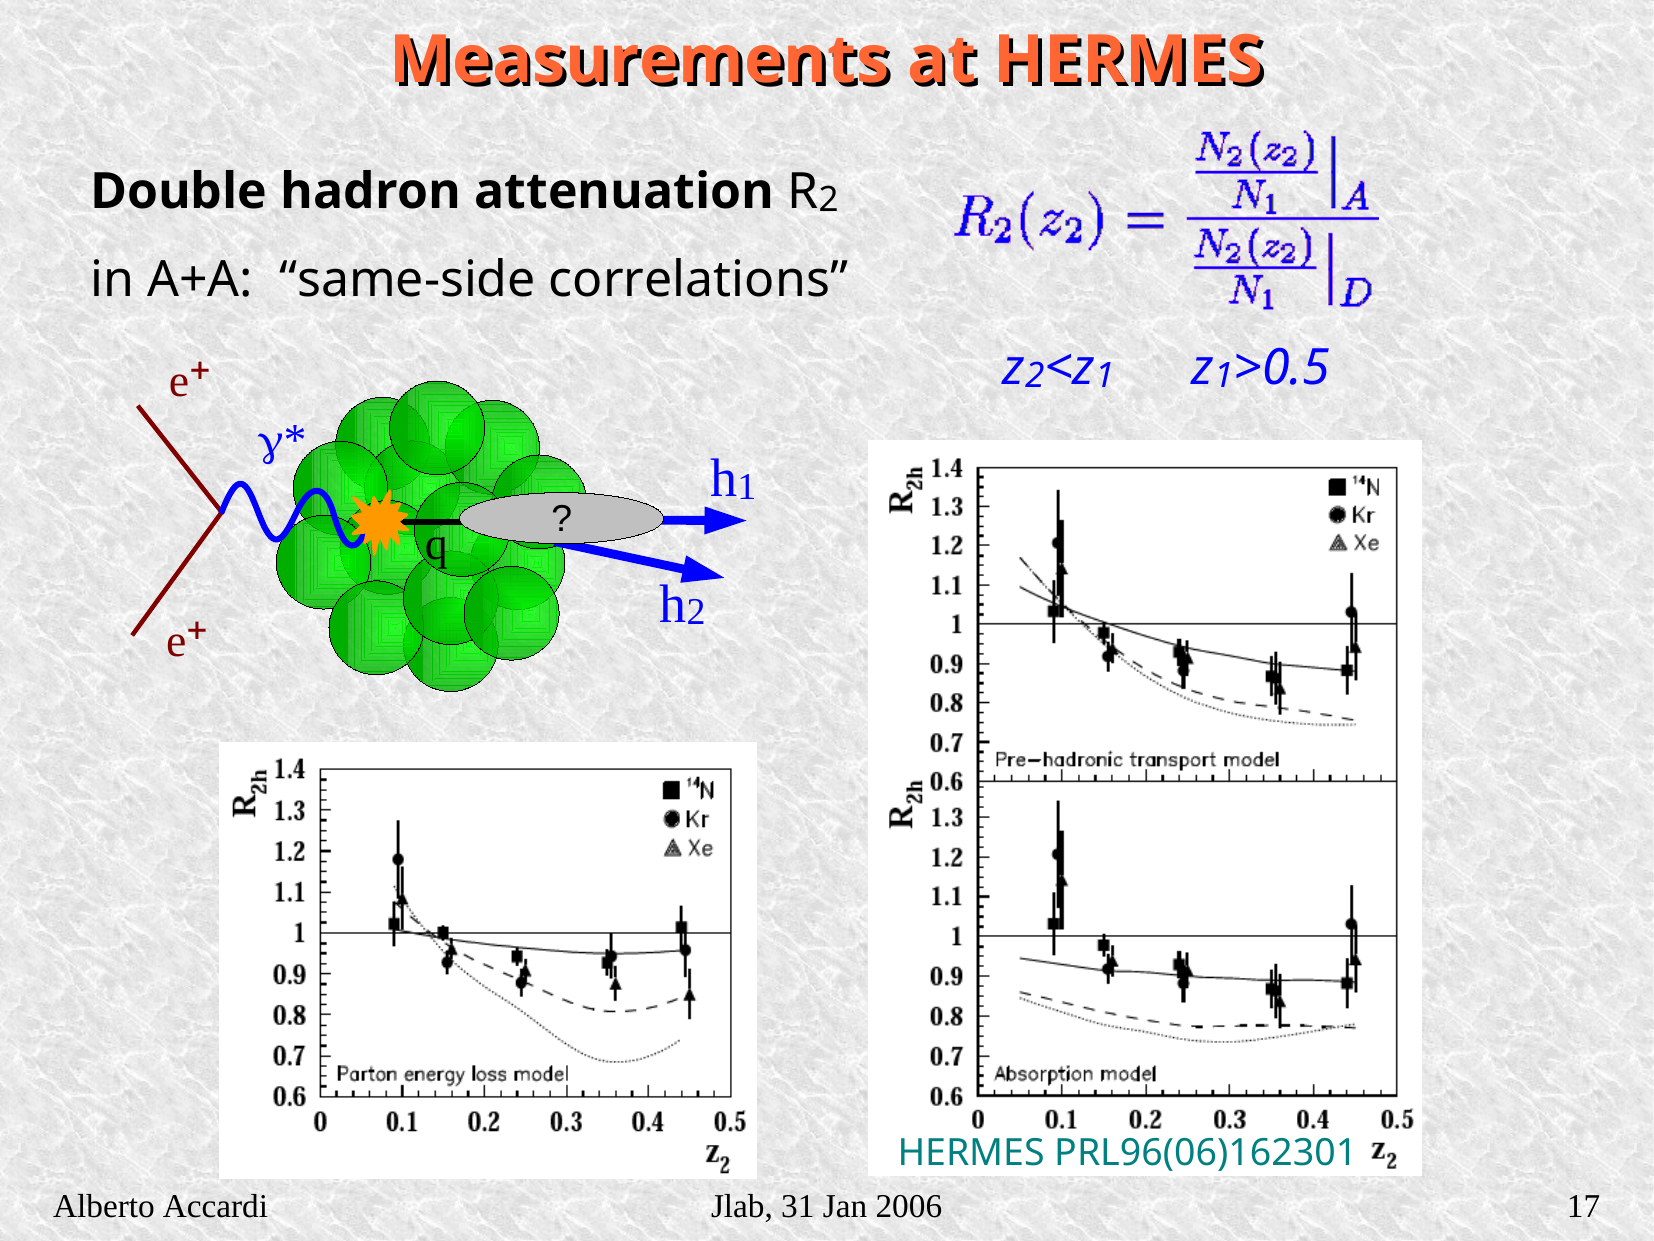

Measurements at HERMES
Double hadron attenuation R2
in A+A: “same-side correlations”
z2<z1
z1>0.5
e+
g*
h1
?
q
h2
e+
HERMES PRL96(06)162301
Alberto Accardi
Padova U.
17